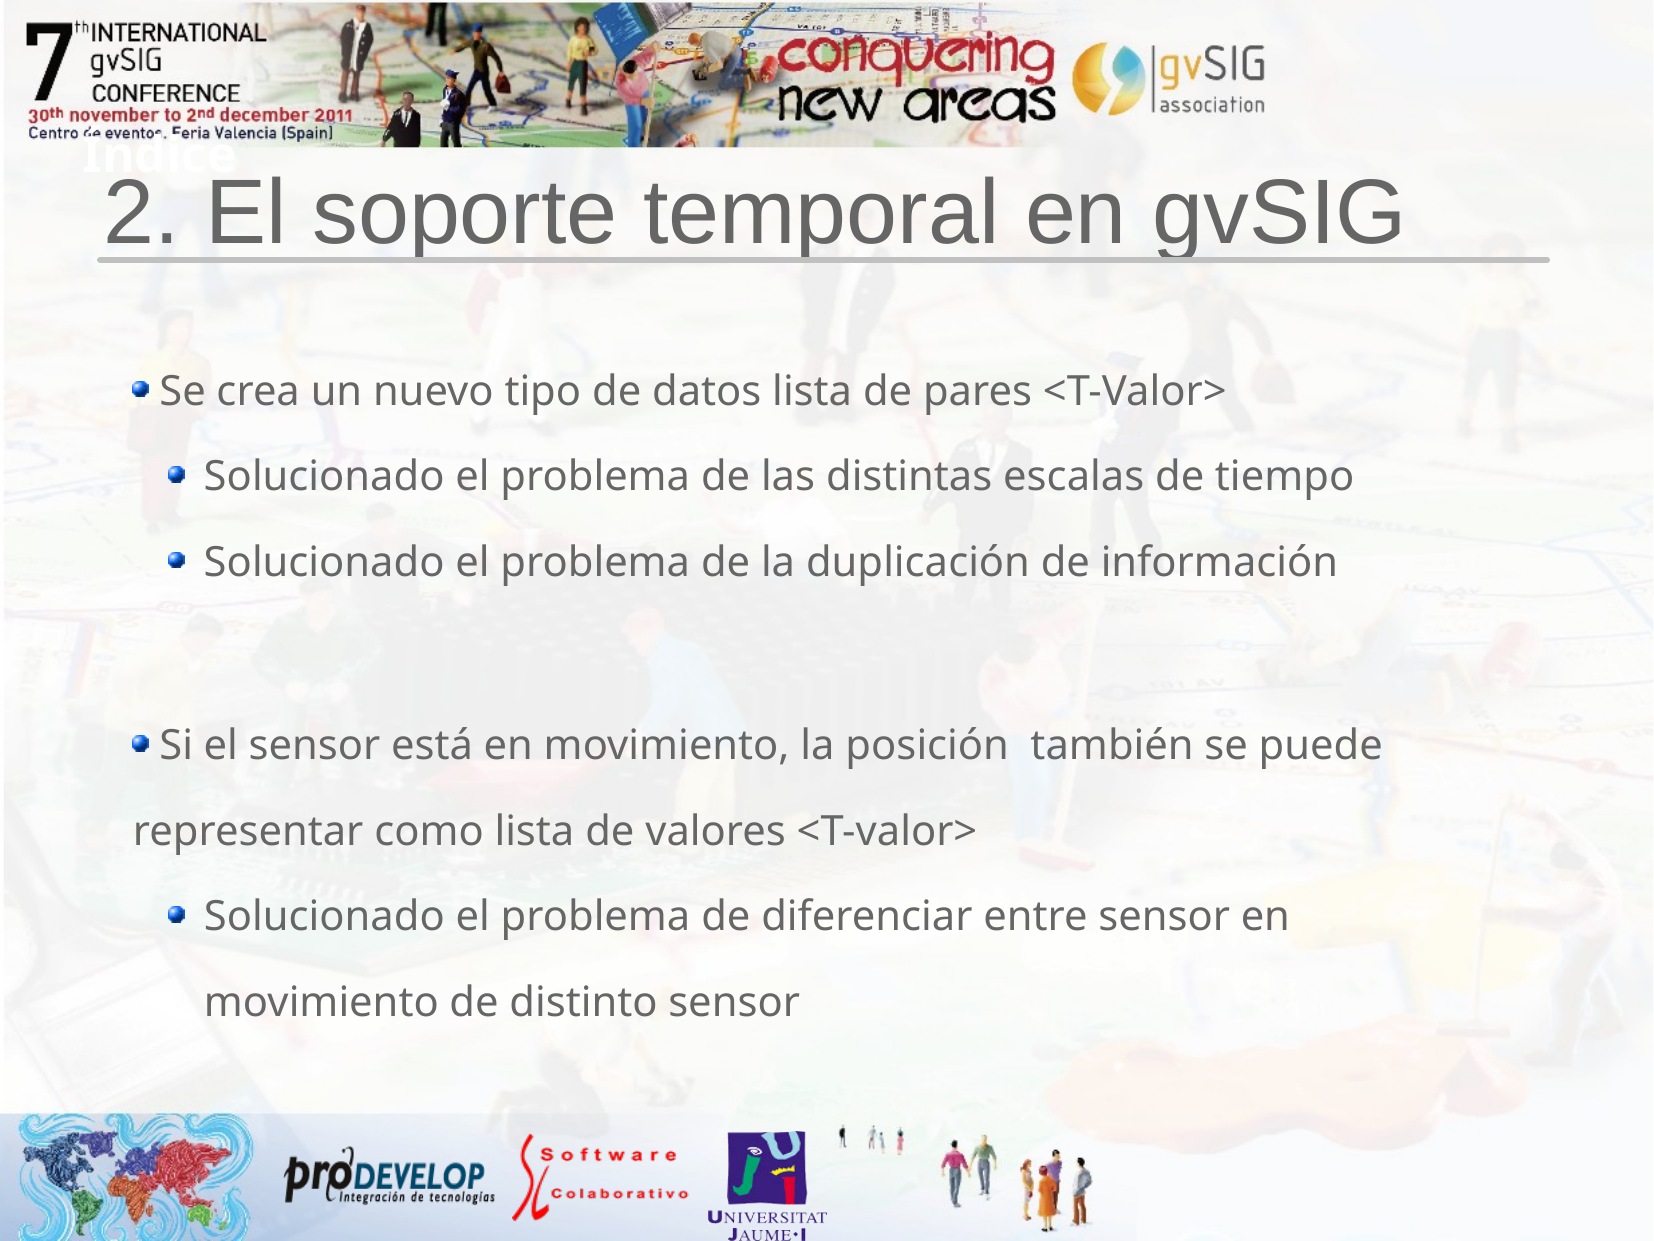

# Índice
2. El soporte temporal en gvSIG
 Se crea un nuevo tipo de datos lista de pares <T-Valor>
Solucionado el problema de las distintas escalas de tiempo
Solucionado el problema de la duplicación de información
 Si el sensor está en movimiento, la posición también se puede representar como lista de valores <T-valor>
Solucionado el problema de diferenciar entre sensor en movimiento de distinto sensor